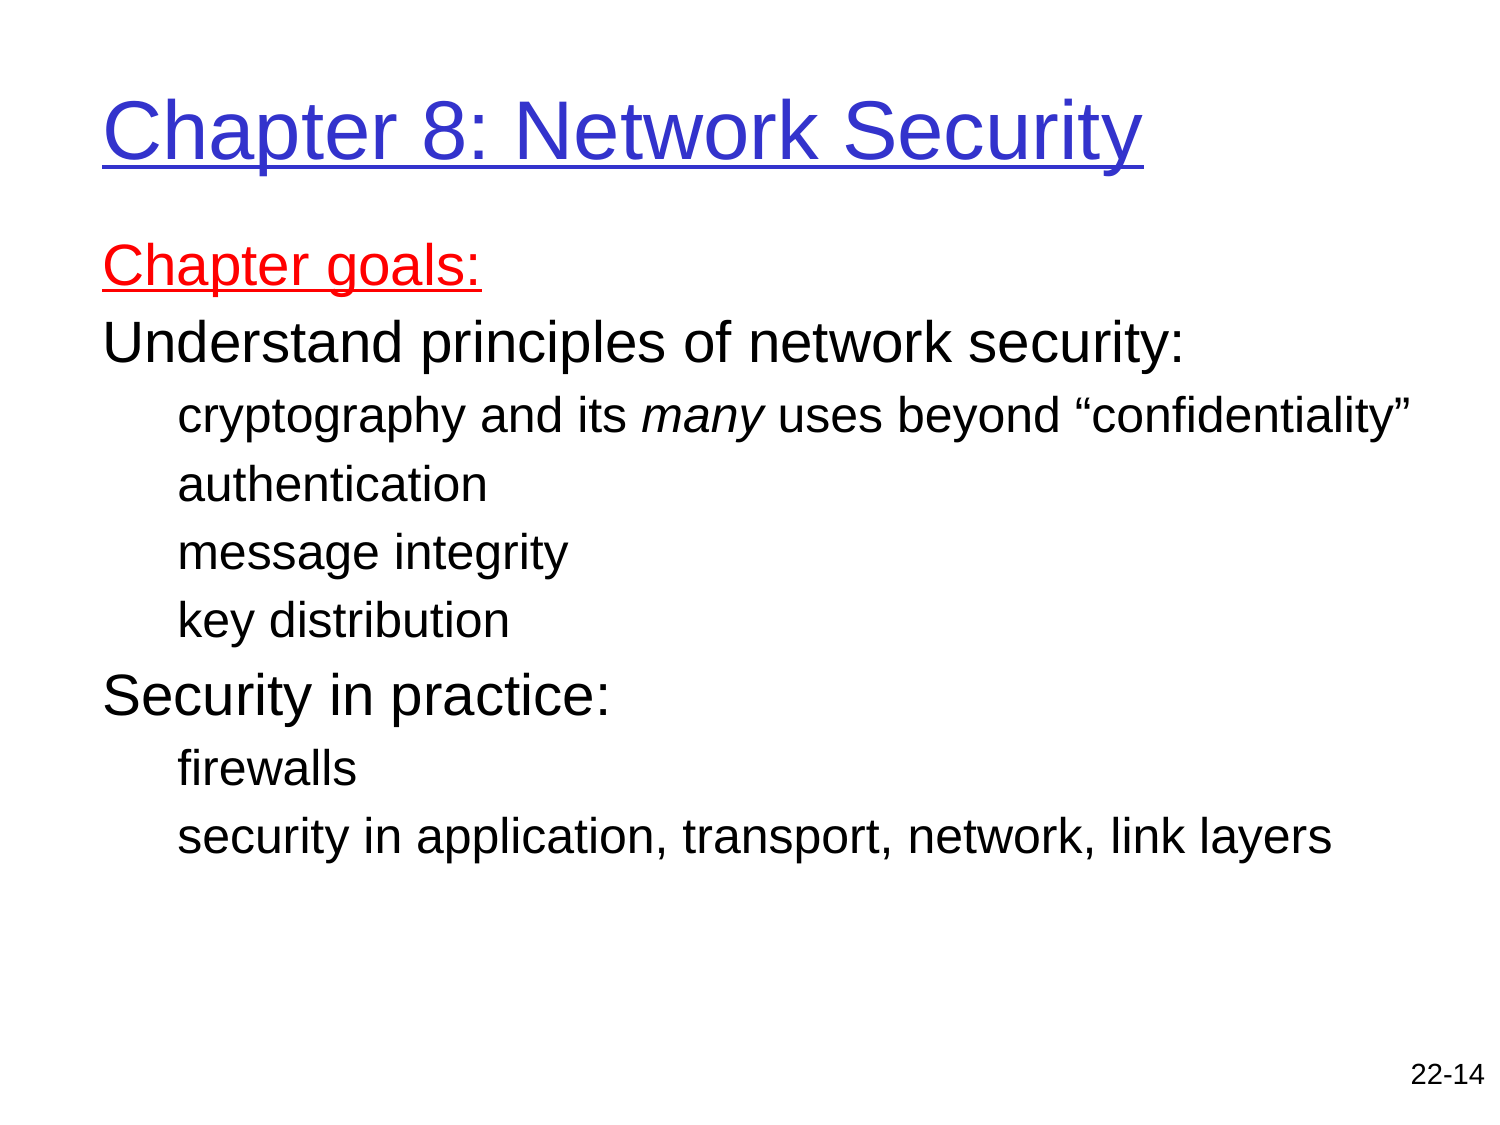

# Chapter 8: Network Security
Chapter goals:
Understand principles of network security:
cryptography and its many uses beyond “confidentiality”
authentication
message integrity
key distribution
Security in practice:
firewalls
security in application, transport, network, link layers
14